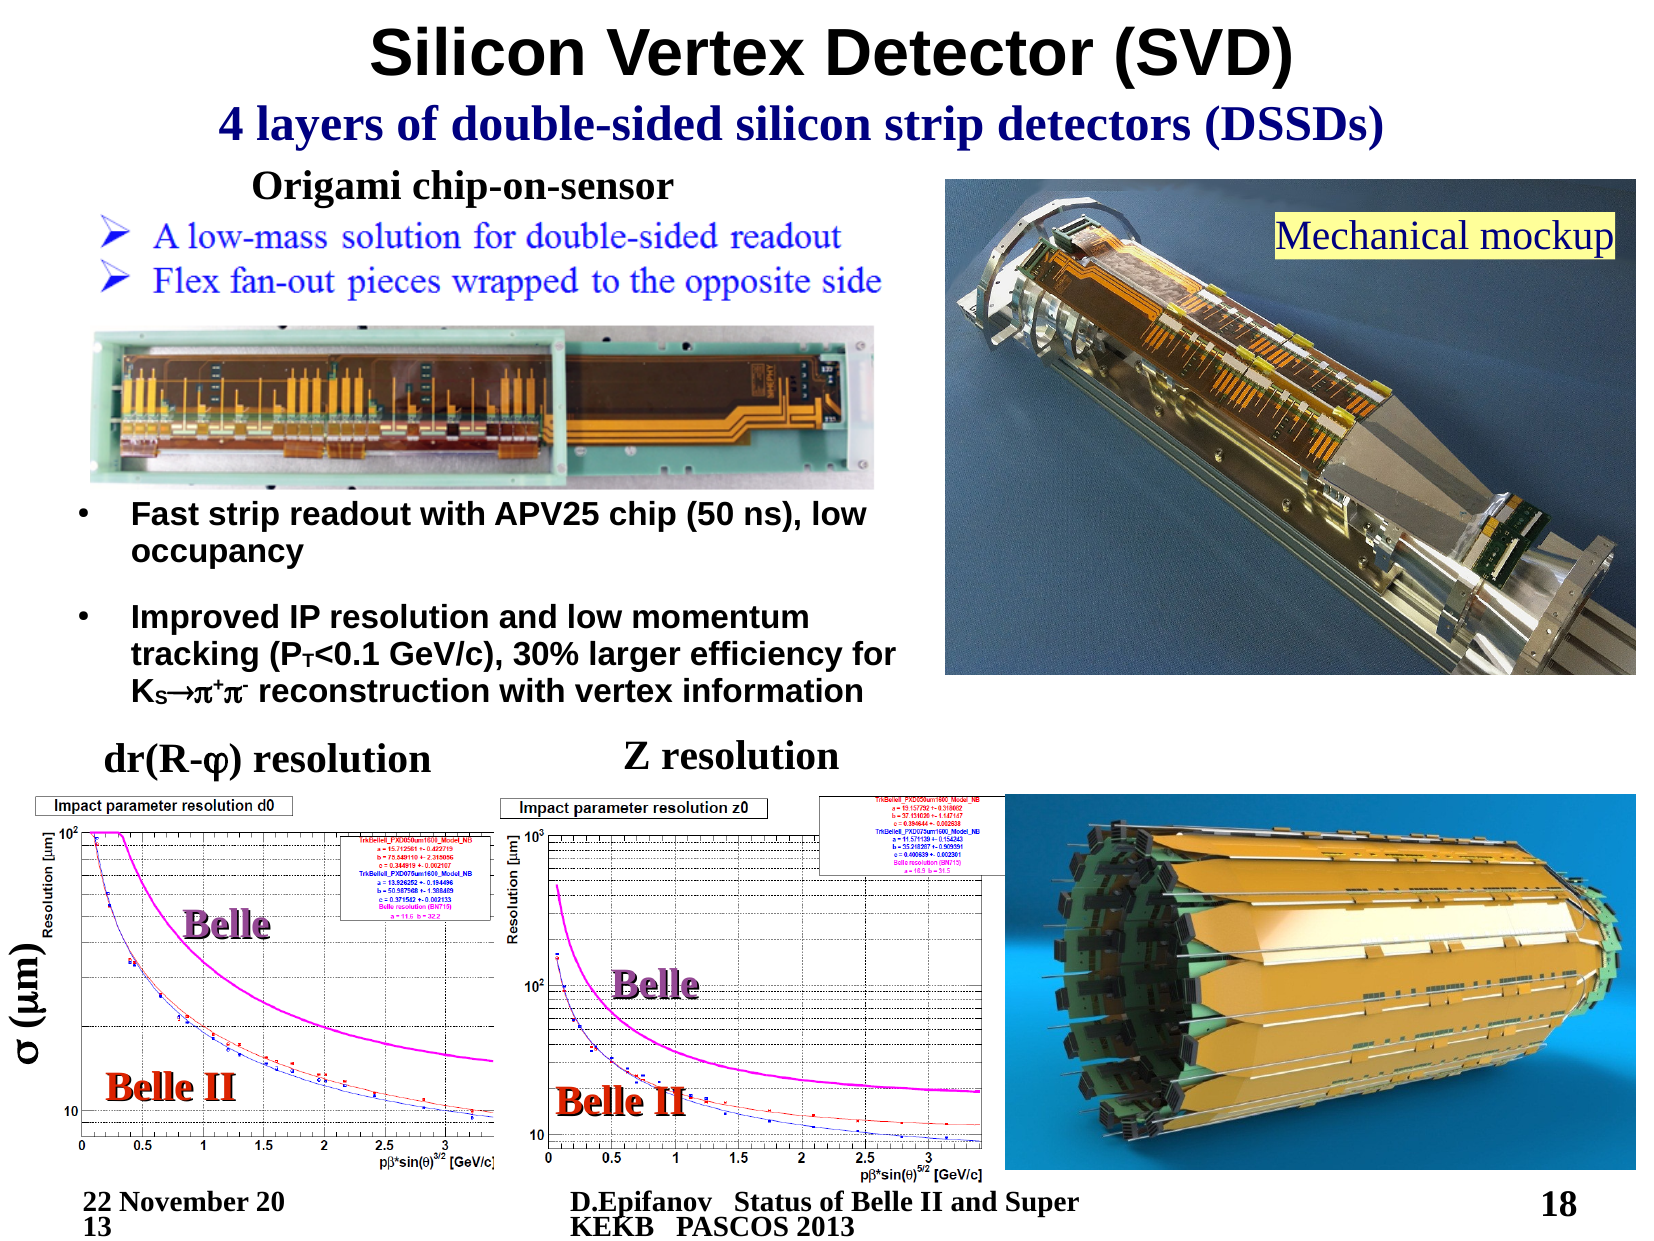

# Silicon Vertex Detector (SVD)
4 layers of double-sided silicon strip detectors (DSSDs)
Origami chip-on-sensor
Mechanical mockup
Fast strip readout with APV25 chip (50 ns), low occupancy
Improved IP resolution and low momentum tracking (PT<0.1 GeV/c), 30% larger efficiency for KS+- reconstruction with vertex information
Z resolution
dr(R-) resolution
Belle
Belle
 (m)
Belle II
Belle II
18
22 November 2013
D.Epifanov Status of Belle II and SuperKEKB PASCOS 2013